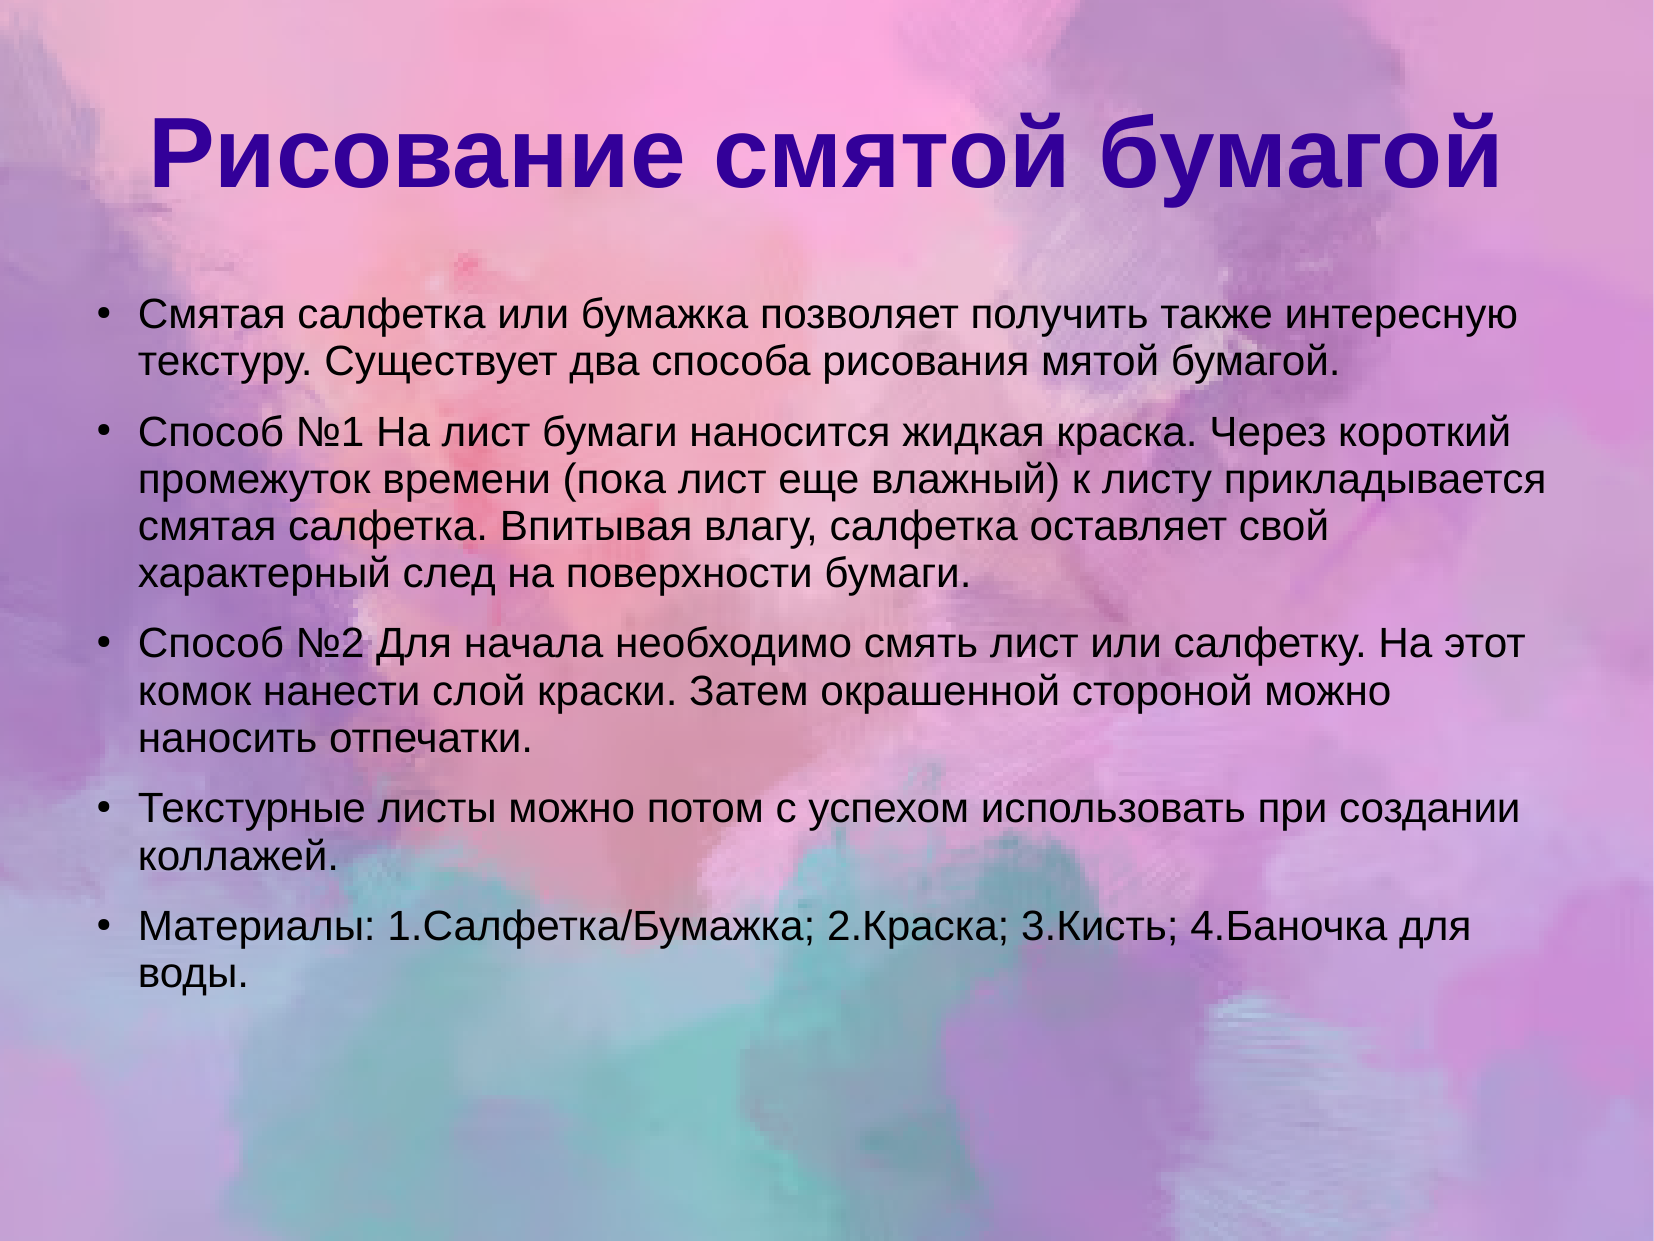

# Рисование смятой бумагой
Смятая салфетка или бумажка позволяет получить также интересную текстуру. Существует два способа рисования мятой бумагой.
Способ №1 На лист бумаги наносится жидкая краска. Через короткий промежуток времени (пока лист еще влажный) к листу прикладывается смятая салфетка. Впитывая влагу, салфетка оставляет свой характерный след на поверхности бумаги.
Способ №2 Для начала необходимо смять лист или салфетку. На этот комок нанести слой краски. Затем окрашенной стороной можно наносить отпечатки.
Текстурные листы можно потом с успехом использовать при создании коллажей.
Материалы: 1.Салфетка/Бумажка; 2.Краска; 3.Кисть; 4.Баночка для воды.